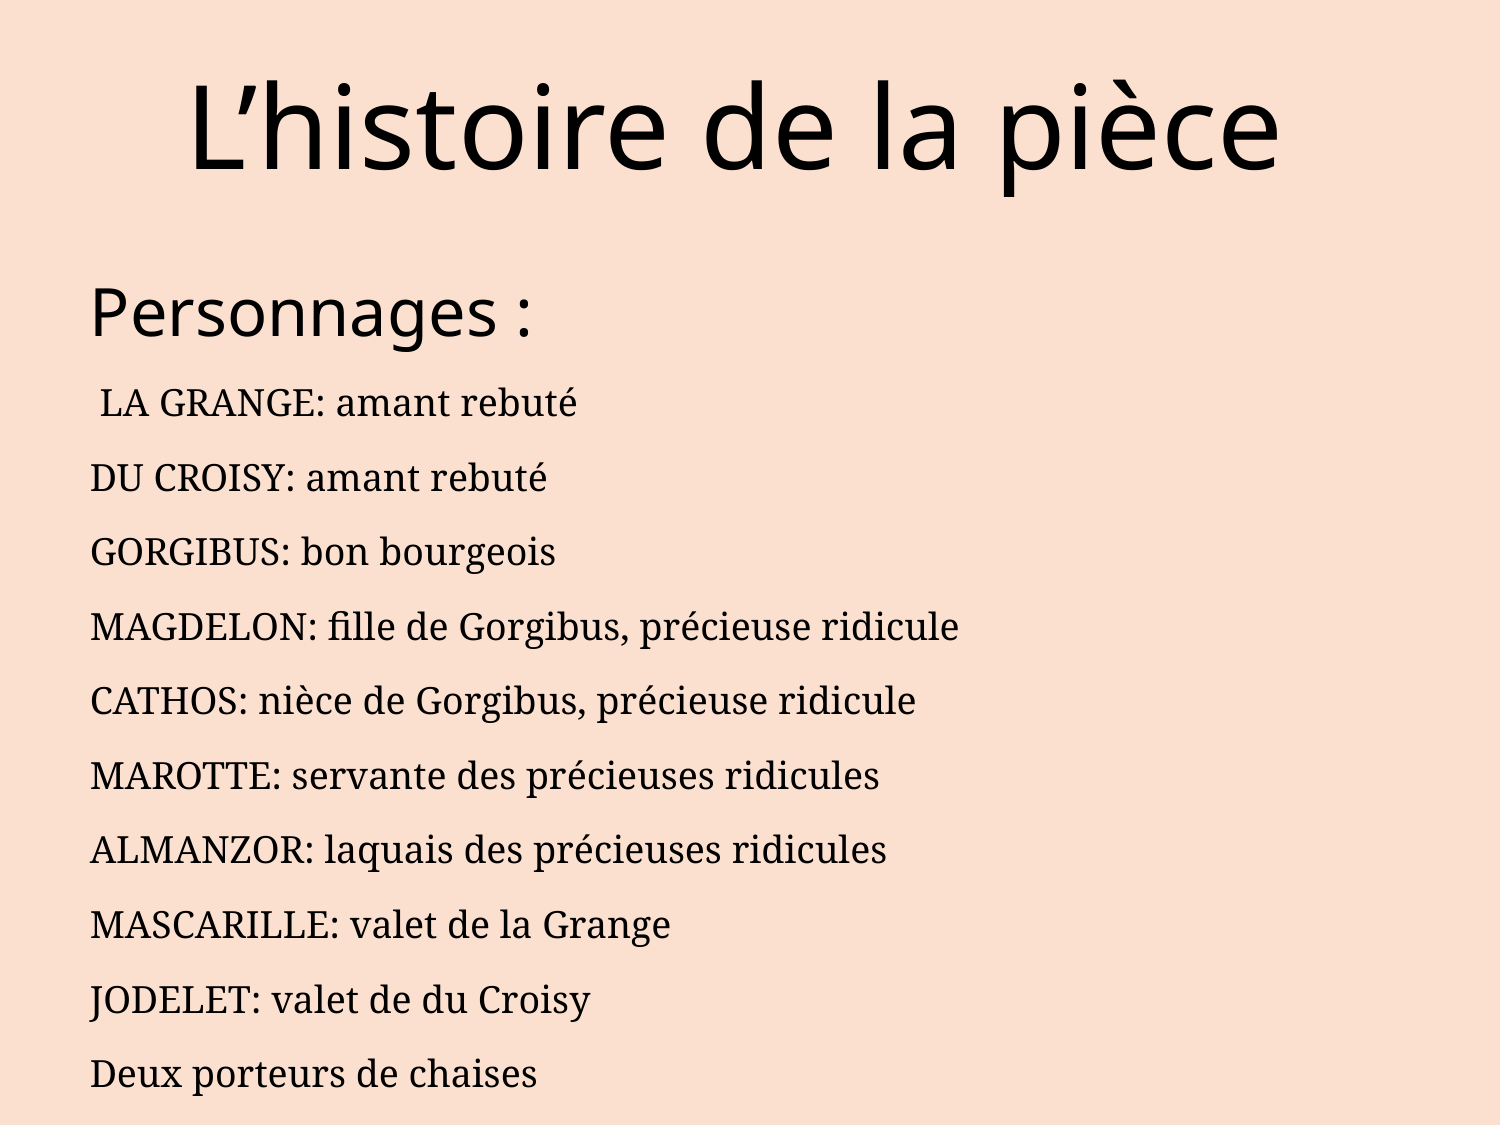

# L’histoire de la pièce
Personnages :
 LA GRANGE: amant rebuté
DU CROISY: amant rebuté
GORGIBUS: bon bourgeois
MAGDELON: fille de Gorgibus, précieuse ridicule
CATHOS: nièce de Gorgibus, précieuse ridicule
MAROTTE: servante des précieuses ridicules
ALMANZOR: laquais des précieuses ridicules
MASCARILLE: valet de la Grange
JODELET: valet de du Croisy
Deux porteurs de chaises